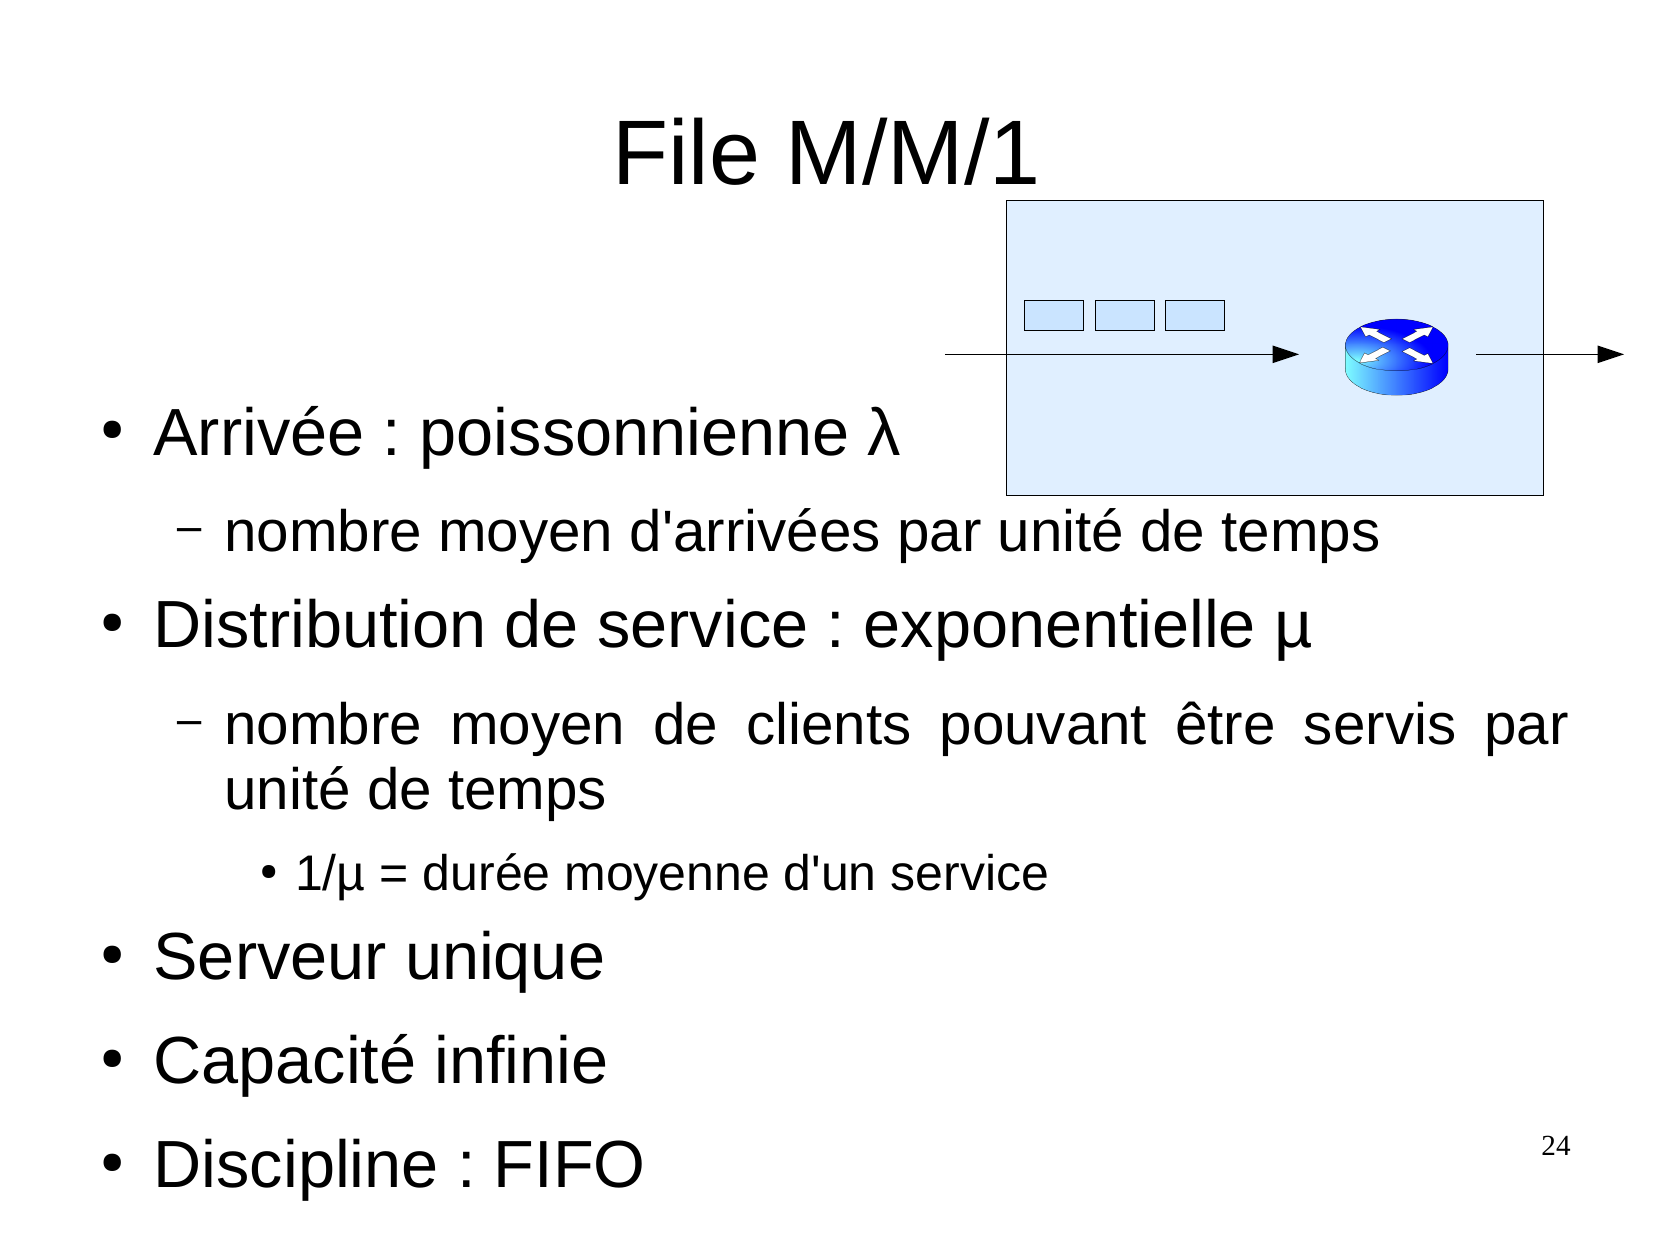

# File M/M/1
Arrivée : poissonnienne λ
nombre moyen d'arrivées par unité de temps
Distribution de service : exponentielle µ
nombre moyen de clients pouvant être servis par unité de temps
1/µ = durée moyenne d'un service
Serveur unique
Capacité infinie
Discipline : FIFO
24